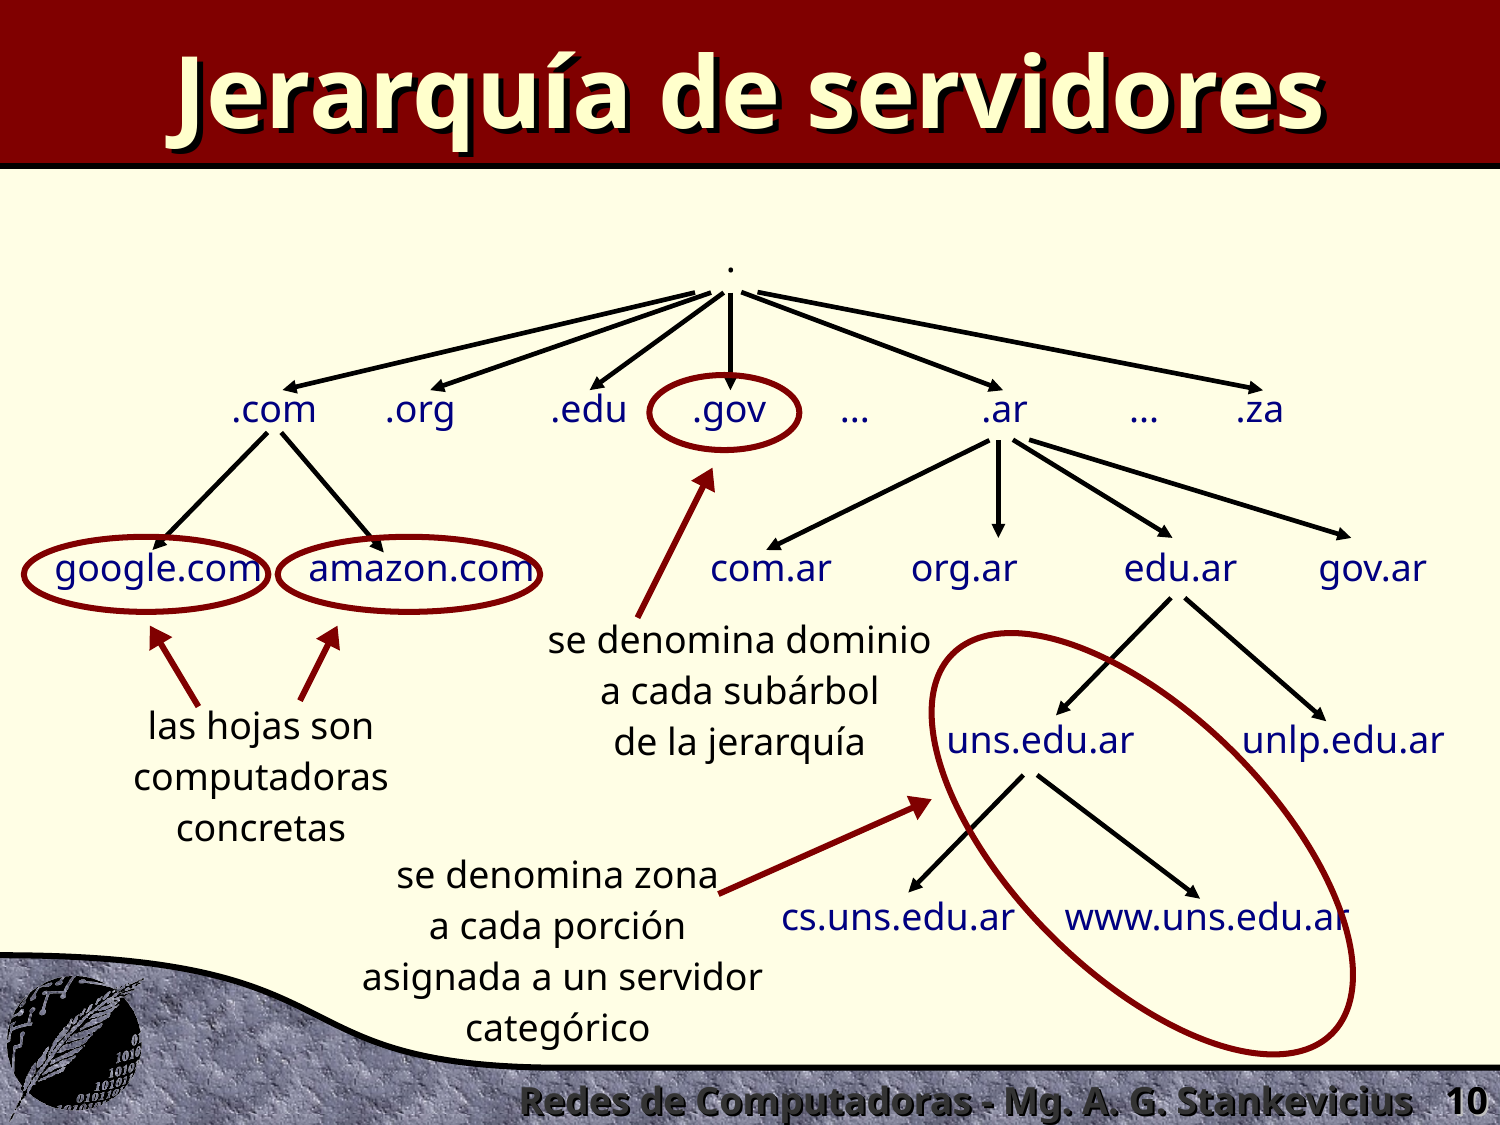

# Jerarquía de servidores
.
.com
.org
.edu
.gov
...
.ar
...
.za
google.com
amazon.com
com.ar
org.ar
edu.ar
gov.ar
se denomina dominio
a cada subárbol
de la jerarquía
las hojas son
computadoras
concretas
uns.edu.ar
unlp.edu.ar
se denomina zona
a cada porción
 asignada a un servidor
categórico
cs.uns.edu.ar
www.uns.edu.ar
10